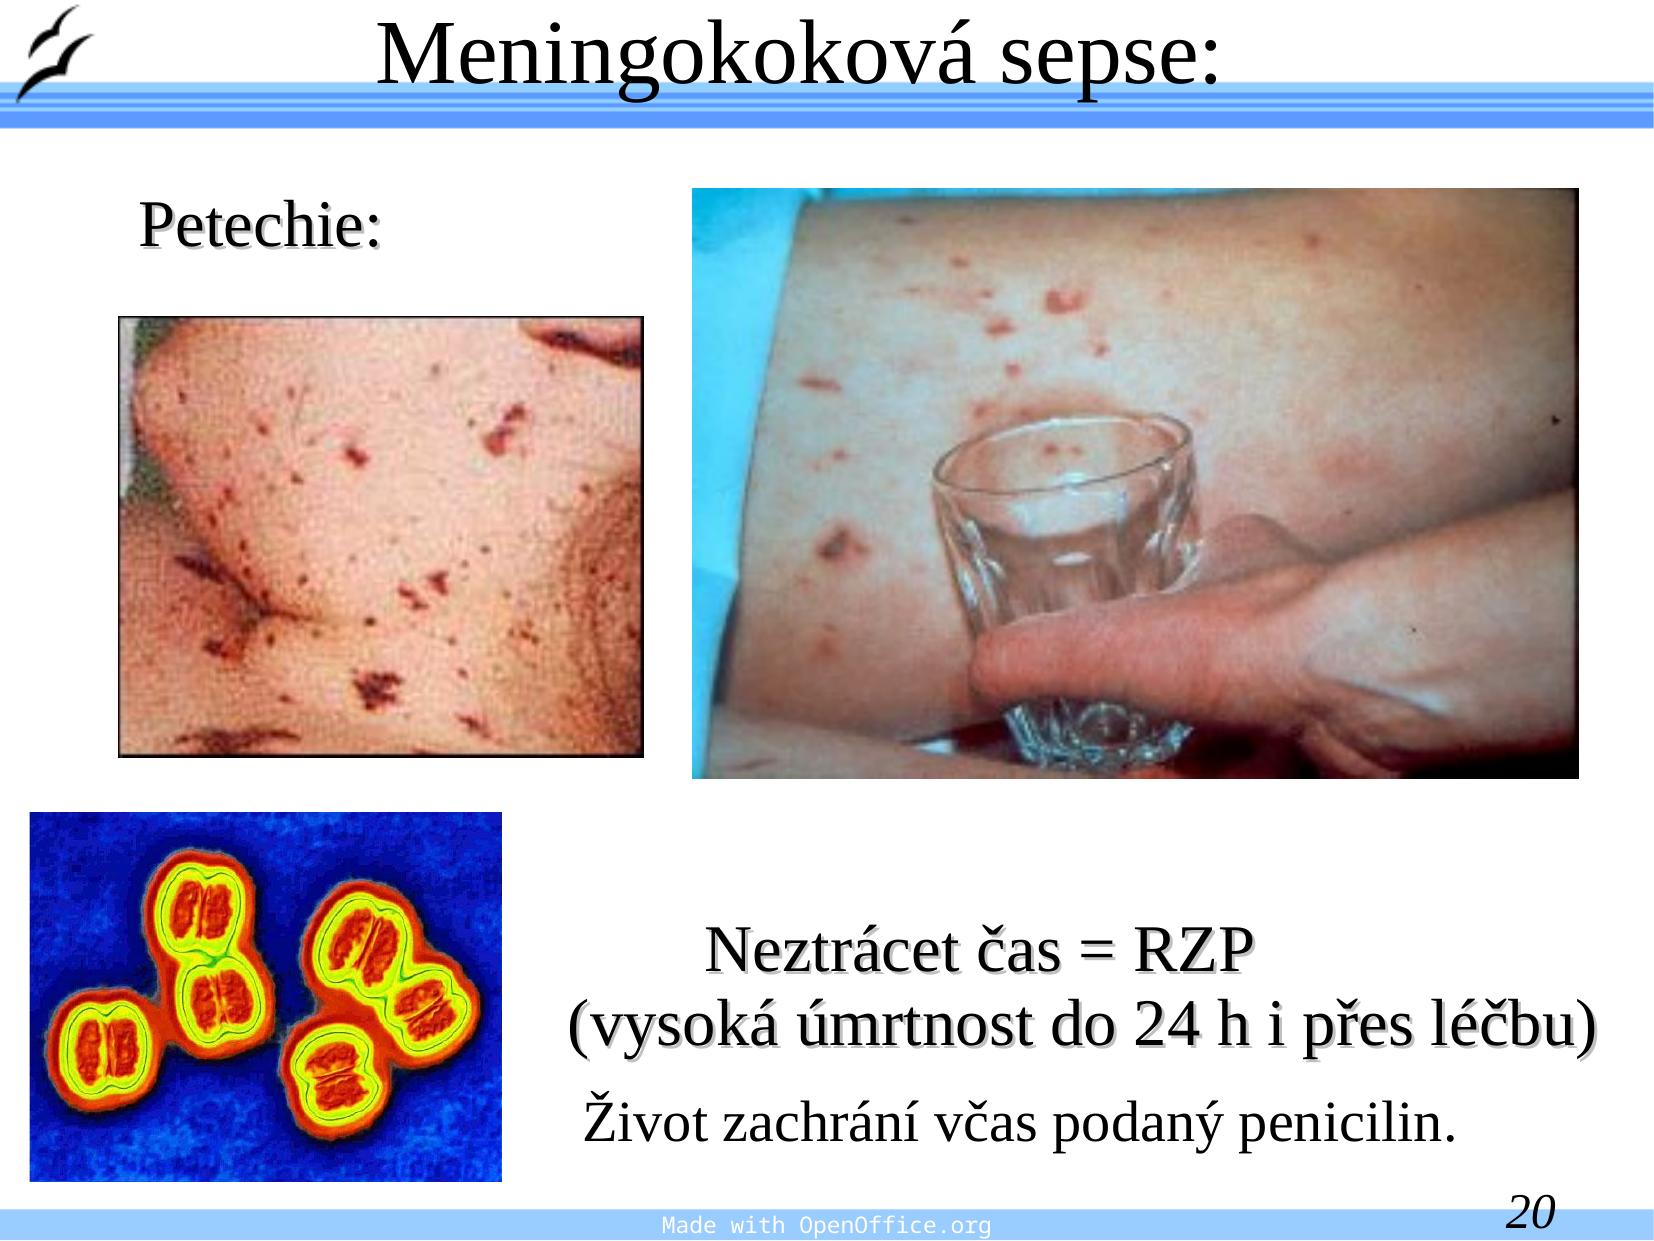

# Meningokoková sepse:
Petechie:
 			Neztrácet čas = RZP
					 (vysoká úmrtnost do 24 h i přes léčbu)
 		Život zachrání včas podaný penicilin.